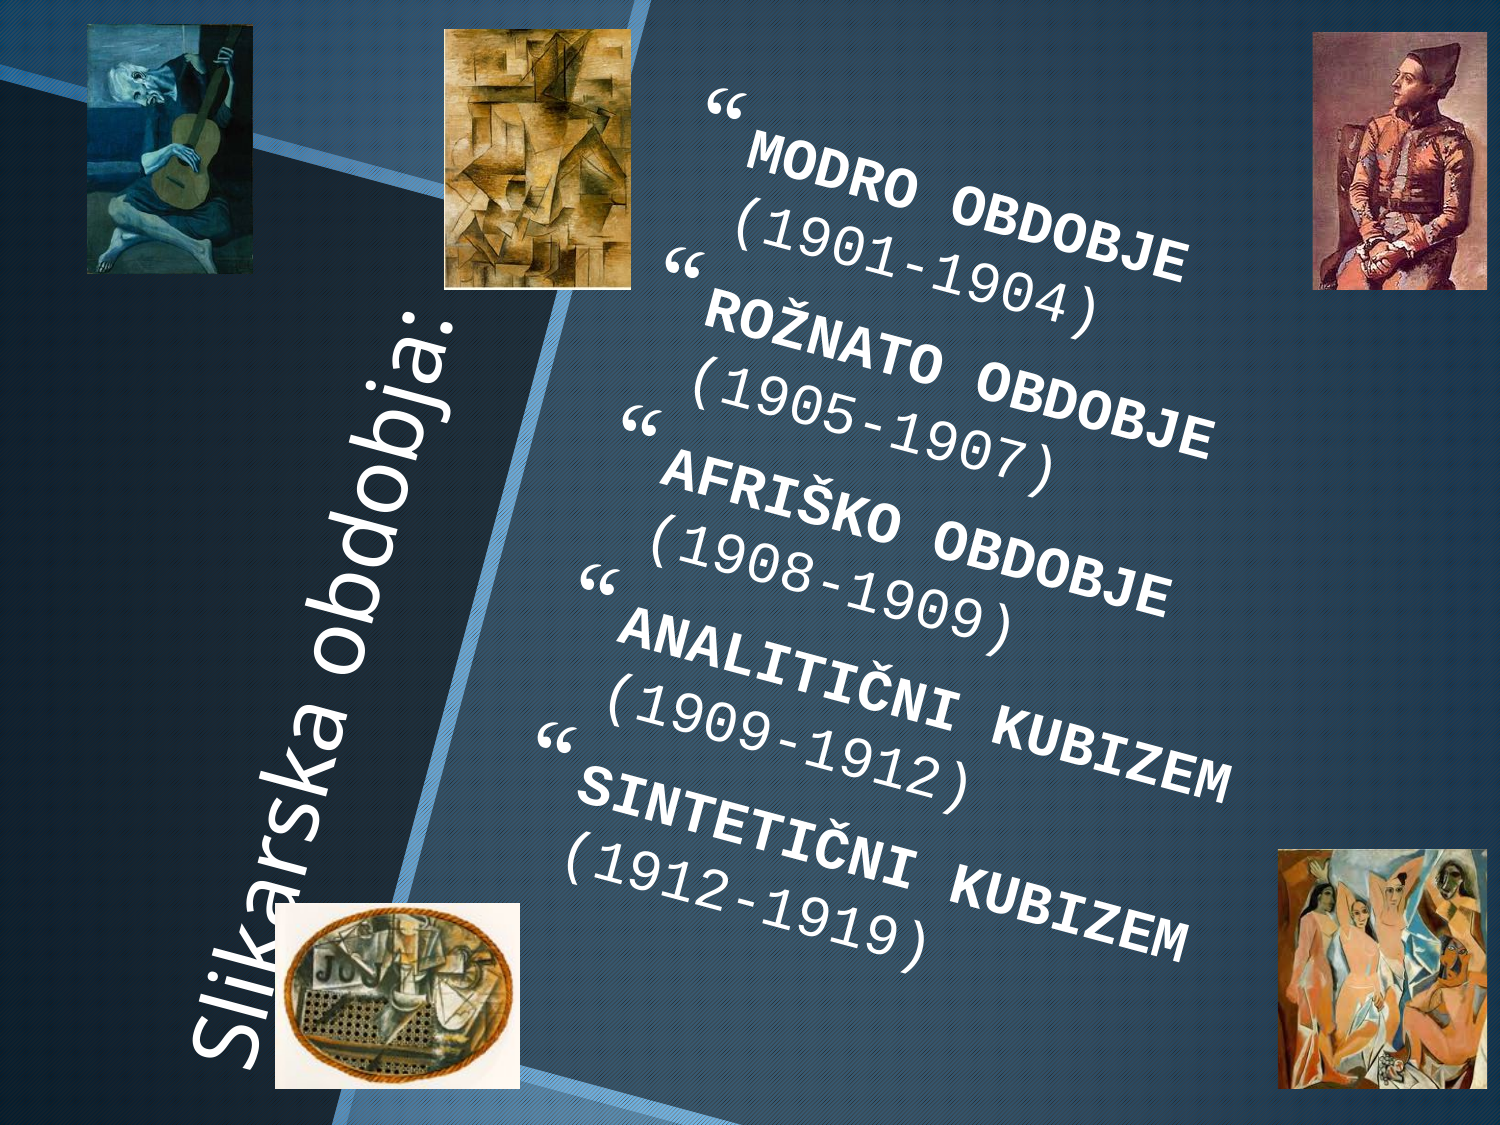

MODRO OBDOBJE (1901-1904)
ROŽNATO OBDOBJE (1905-1907)
AFRIŠKO OBDOBJE (1908-1909)
ANALITIČNI KUBIZEM (1909-1912)
SINTETIČNI KUBIZEM (1912-1919)
# Slikarska obdobja: